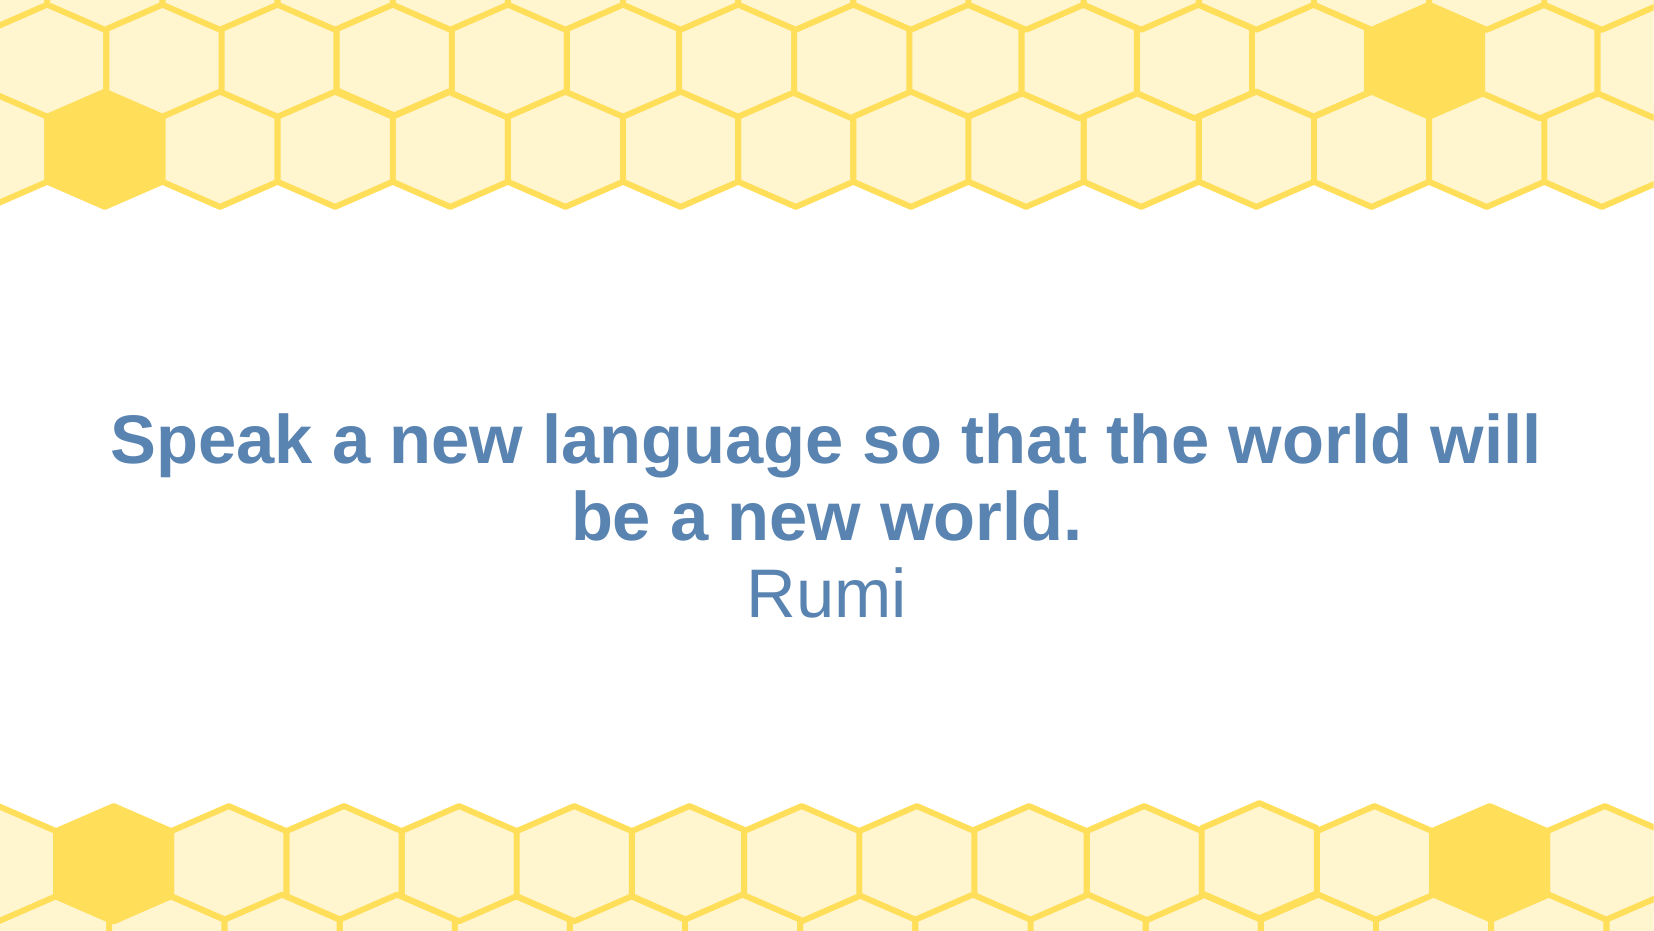

# Speak a new language so that the world will be a new world. Rumi